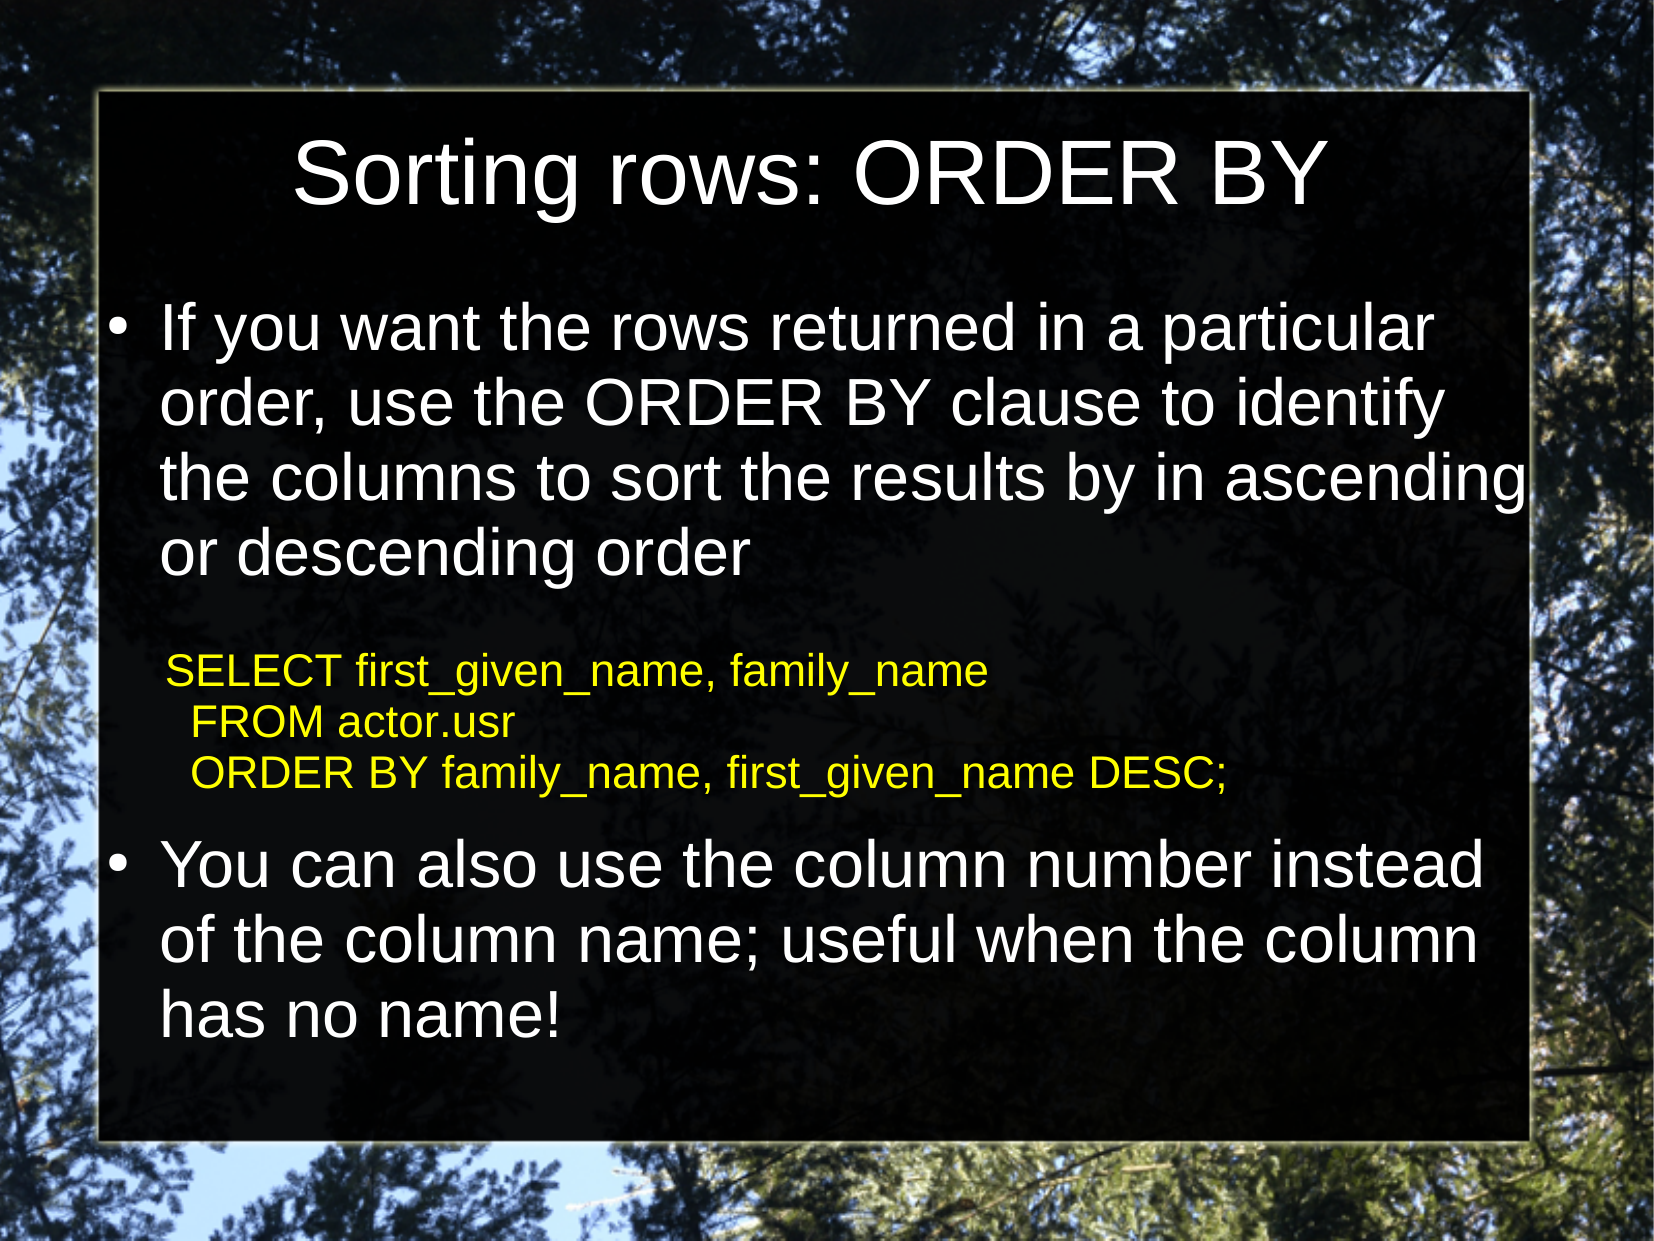

# Sorting rows: ORDER BY
If you want the rows returned in a particular order, use the ORDER BY clause to identify the columns to sort the results by in ascending or descending order
You can also use the column number instead of the column name; useful when the column has no name!
SELECT first_given_name, family_name
 FROM actor.usr
 ORDER BY family_name, first_given_name DESC;